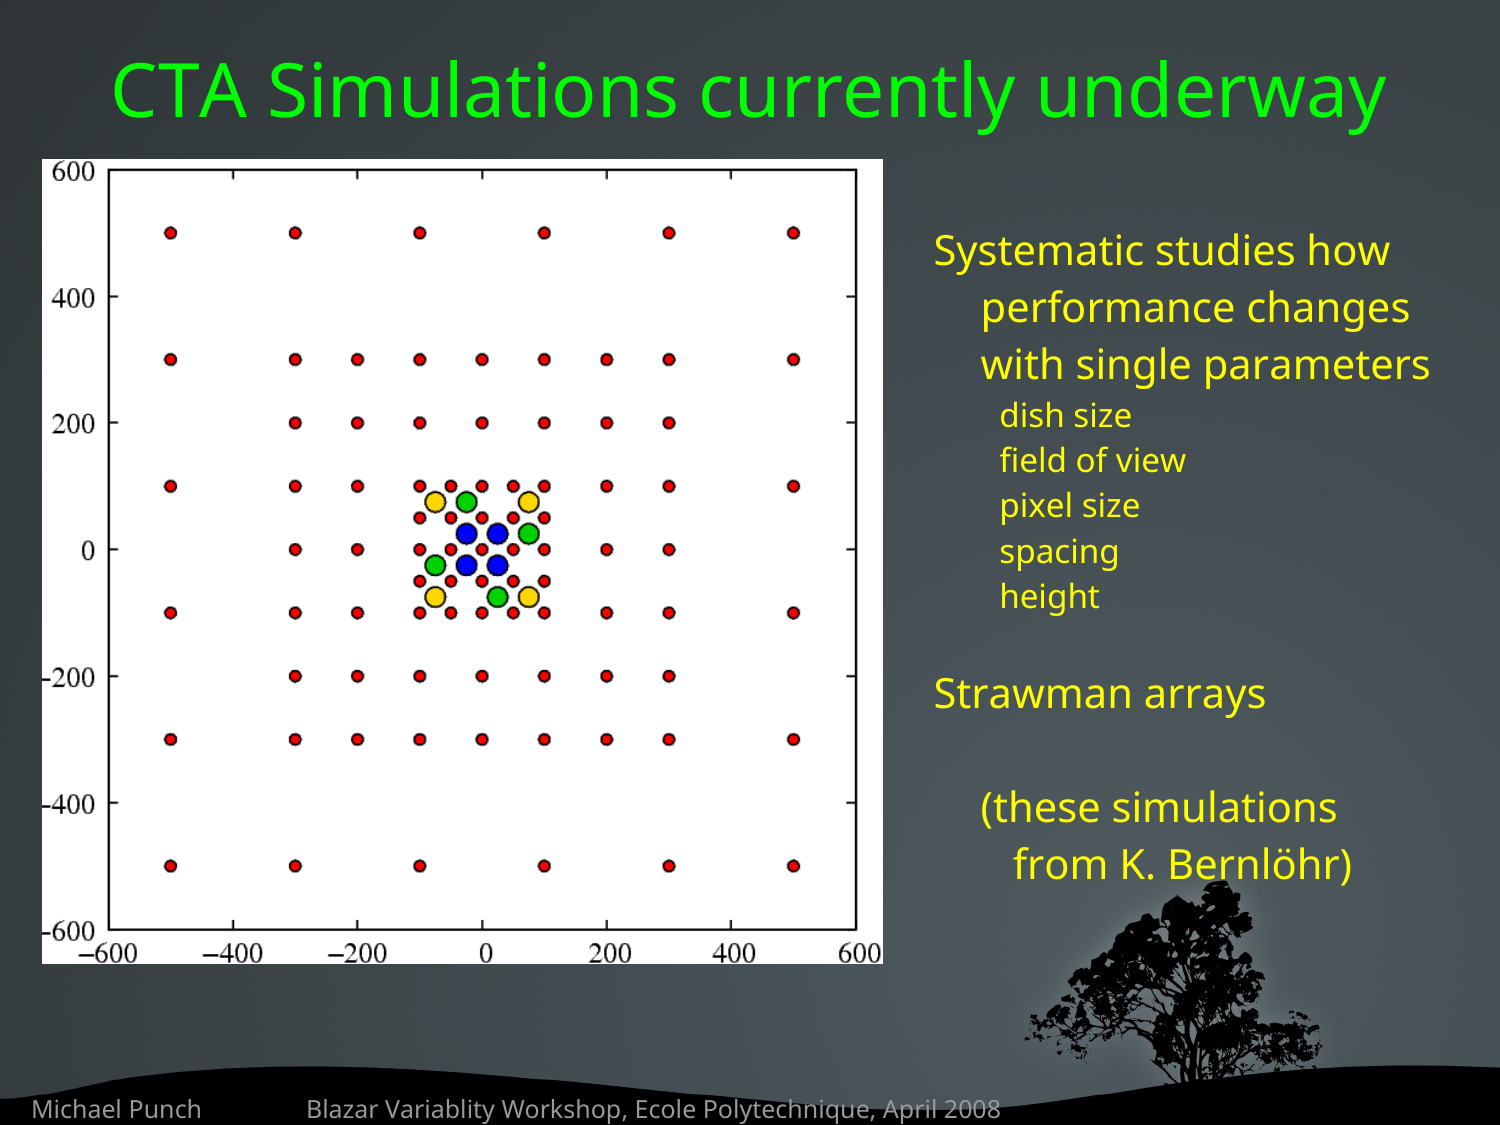

# CTA Simulations currently underway
Systematic studies how performance changes with single parameters
dish size
field of view
pixel size
spacing
height
Strawman arrays
(these simulations
 from K. Bernlöhr)